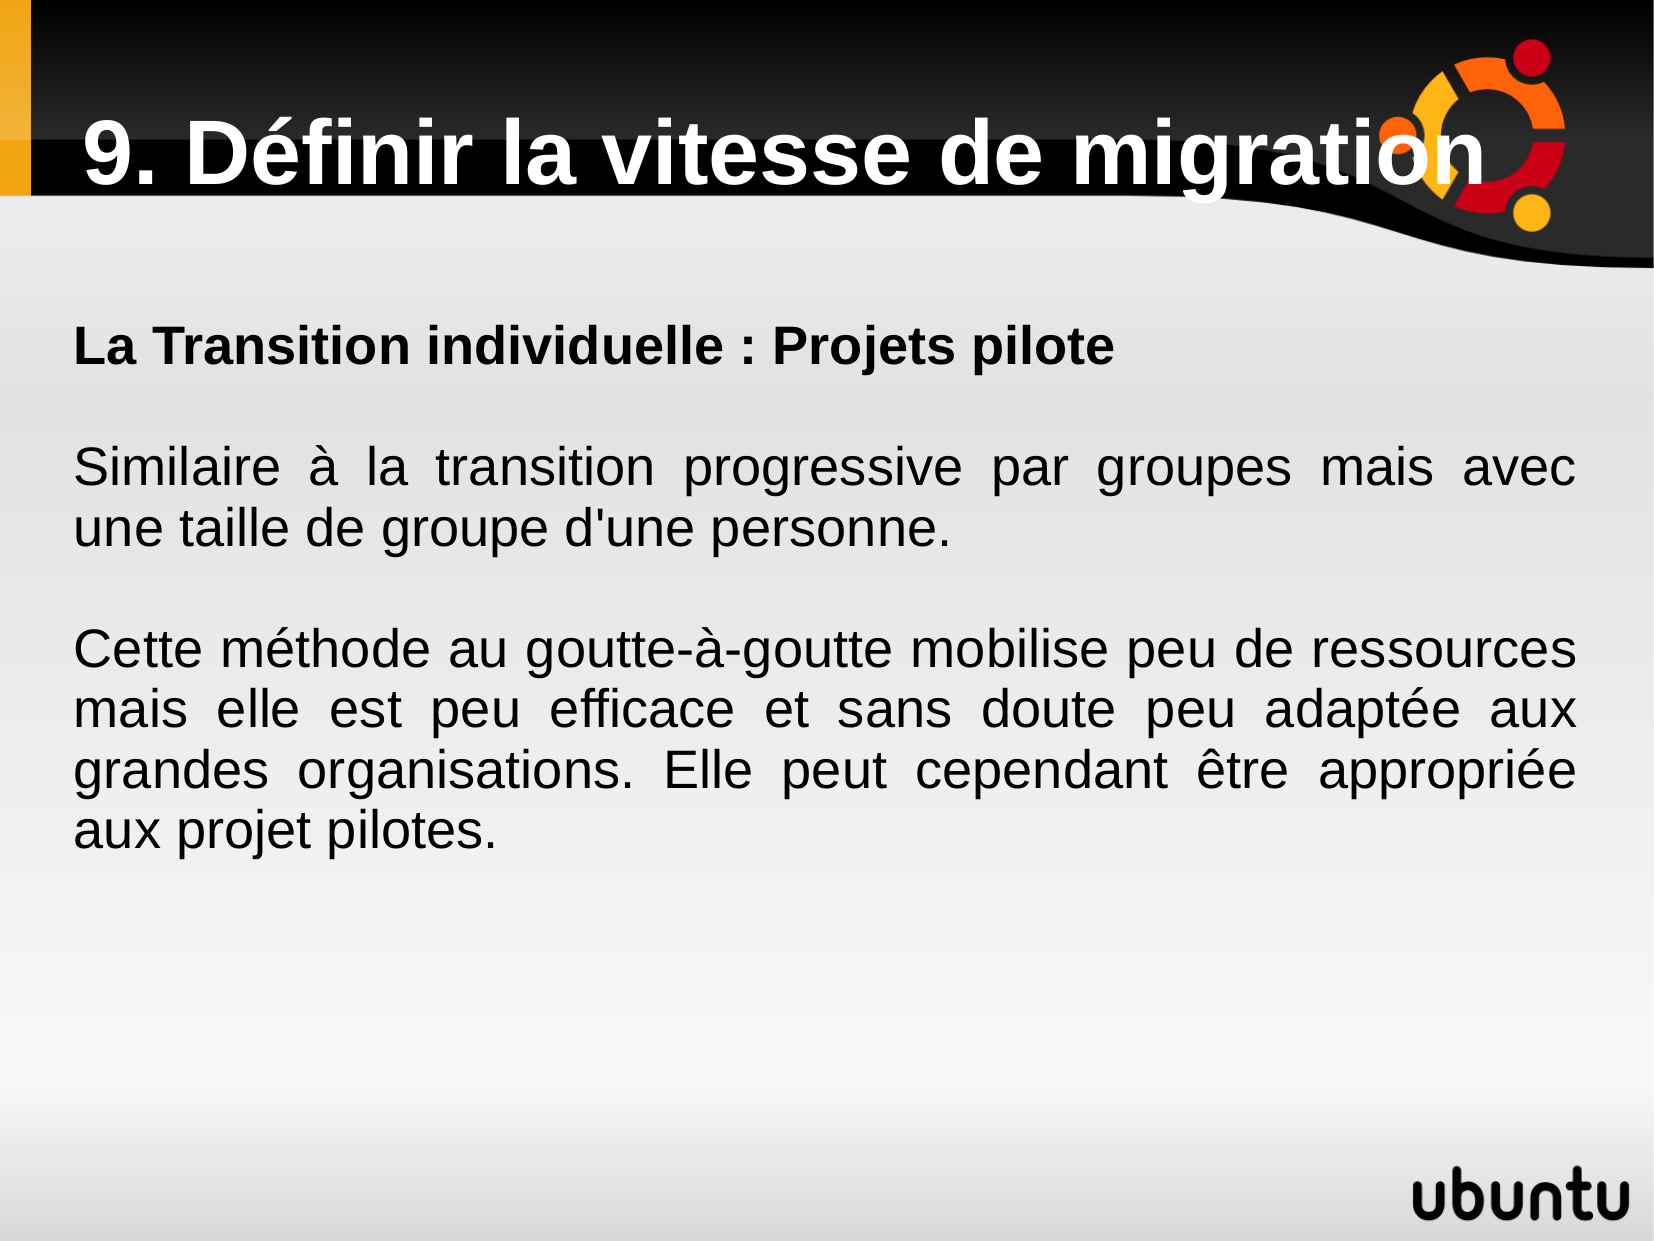

# 9. Définir la vitesse de migration
La Transition individuelle : Projets pilote
Similaire à la transition progressive par groupes mais avec une taille de groupe d'une personne.
Cette méthode au goutte-à-goutte mobilise peu de ressources mais elle est peu efficace et sans doute peu adaptée aux grandes organisations. Elle peut cependant être appropriée aux projet pilotes.